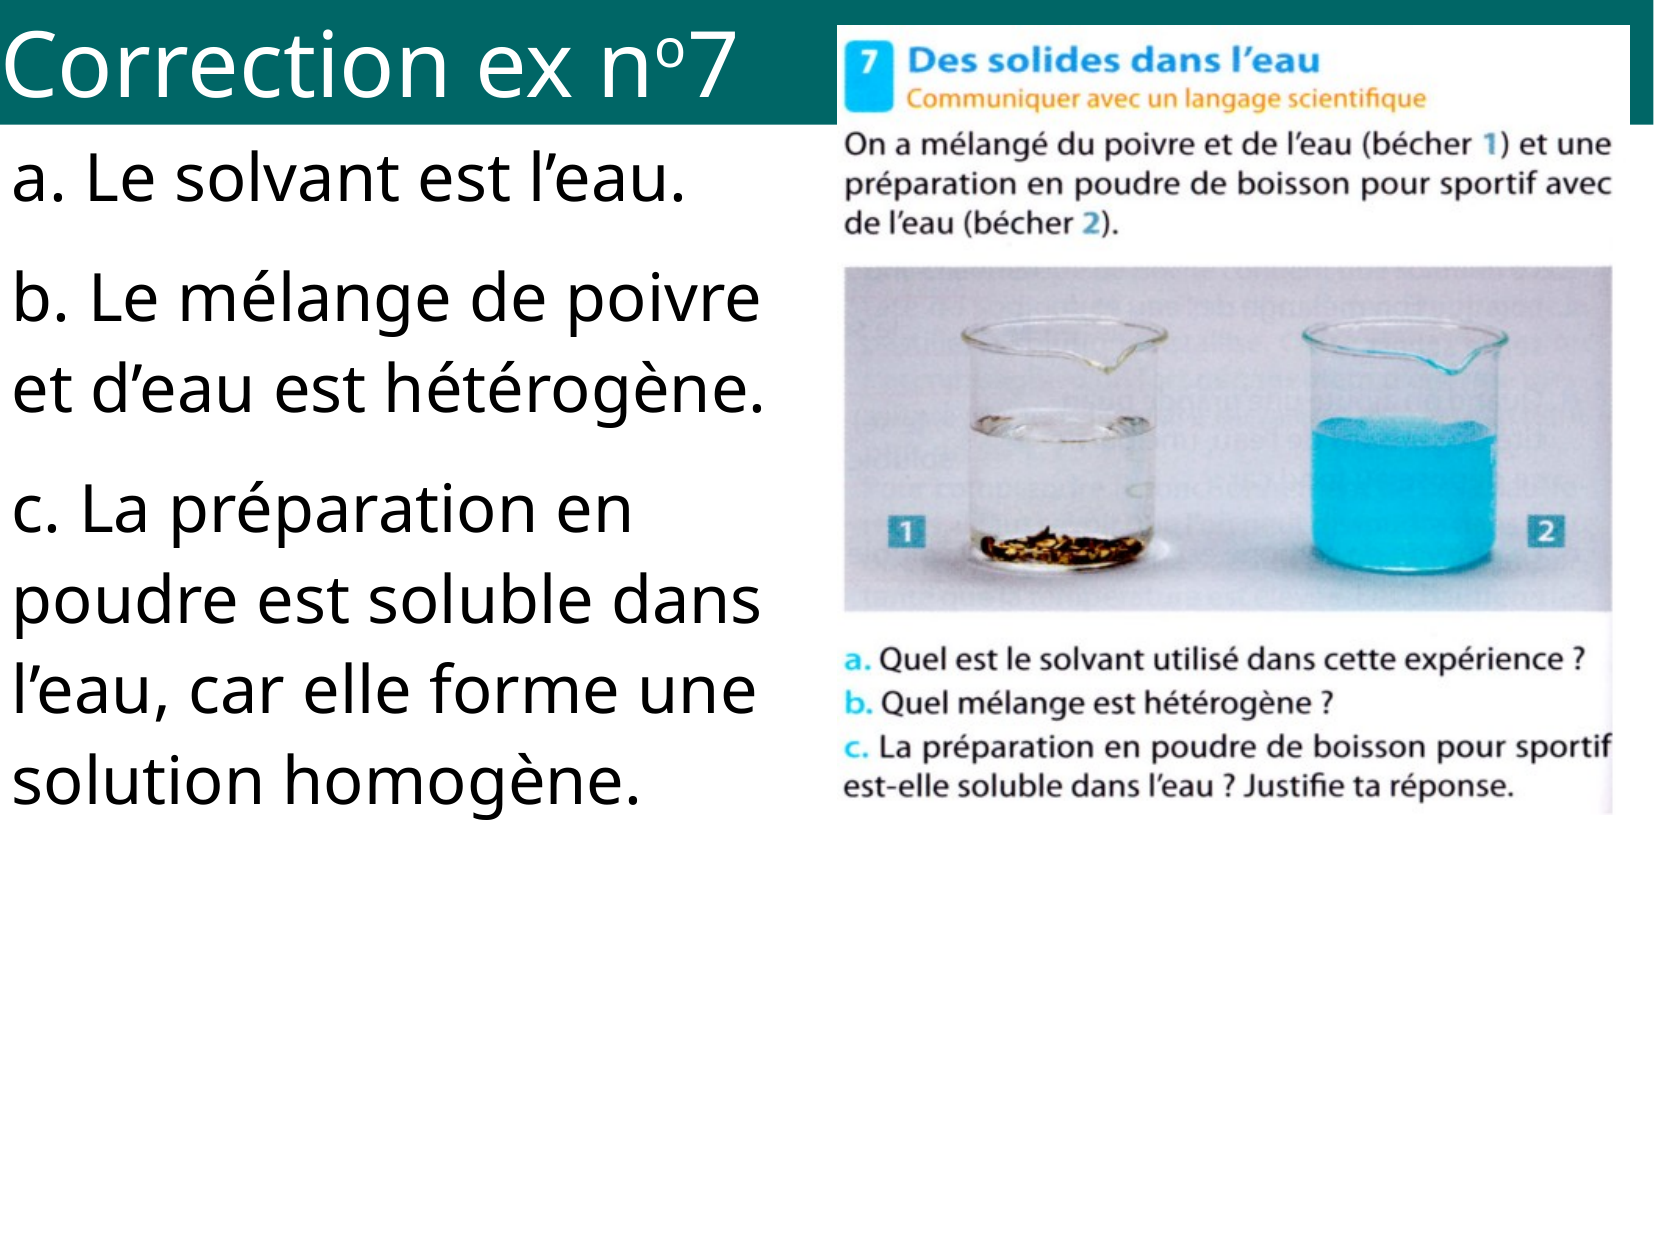

# Correction ex no7
a. Le solvant est l’eau.
b. Le mélange de poivre
et d’eau est hétérogène.
c. La préparation en
poudre est soluble dans
l’eau, car elle forme une
solution homogène.